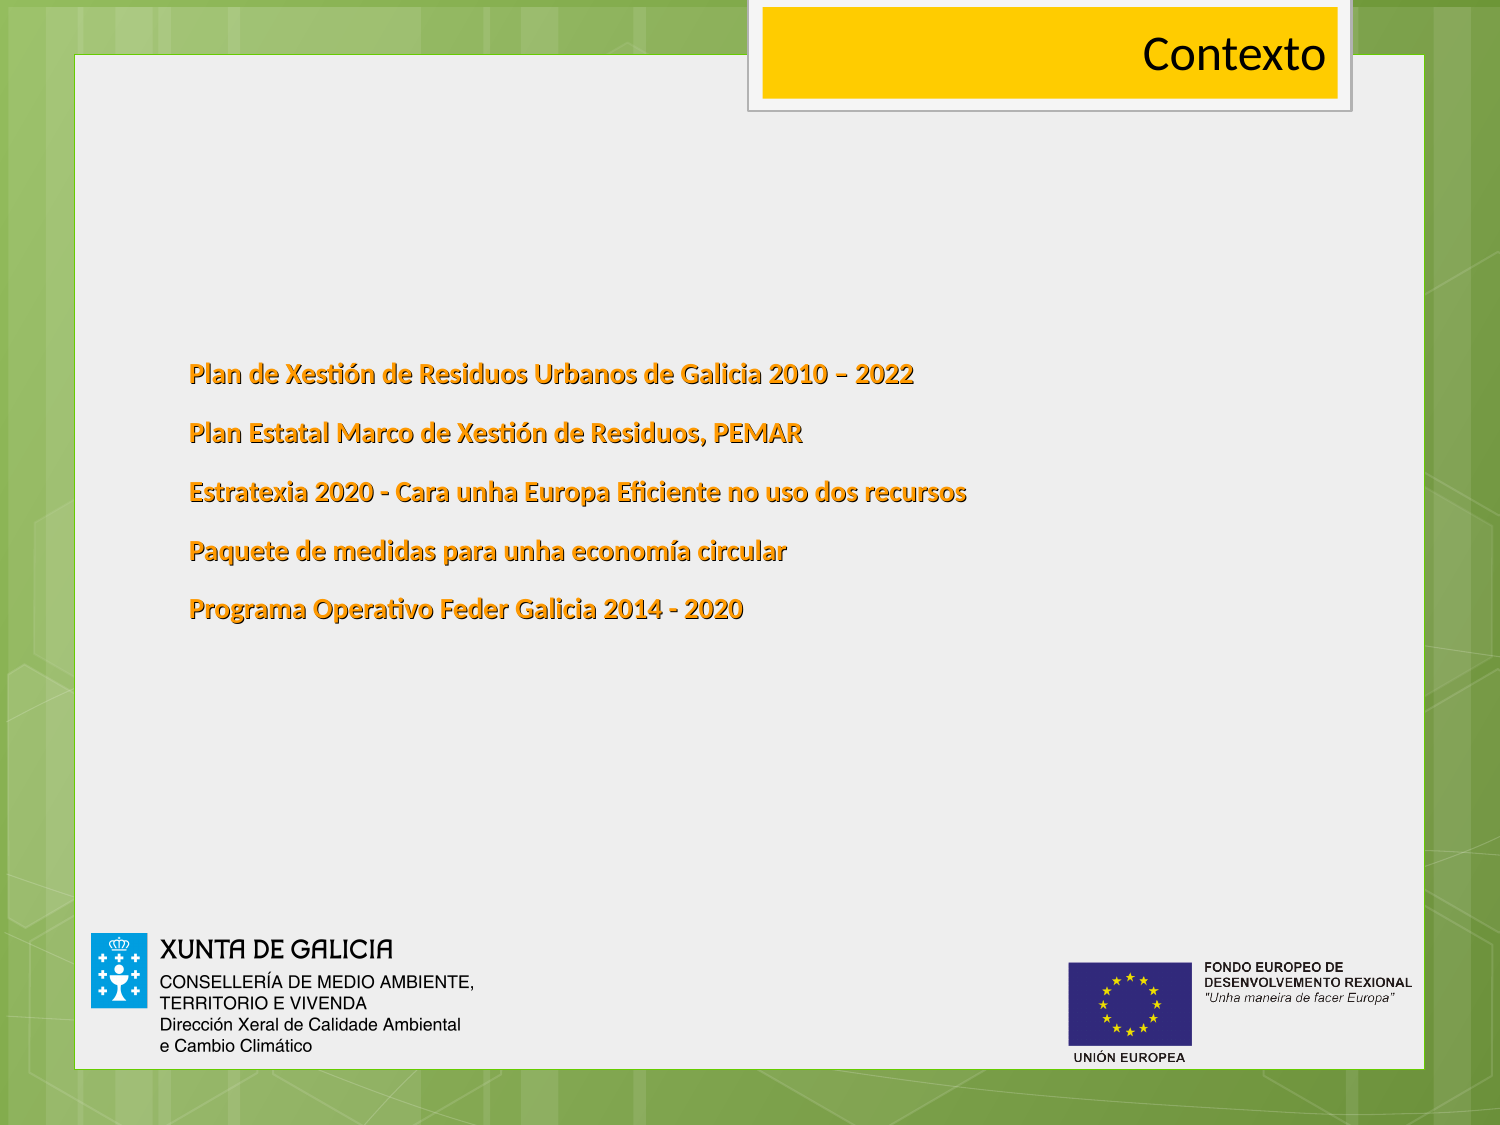

Contexto
# Plan de Xestión de Residuos Urbanos de Galicia 2010 – 2022
Plan Estatal Marco de Xestión de Residuos, PEMAR
Estratexia 2020 - Cara unha Europa Eficiente no uso dos recursos
Paquete de medidas para unha economía circular
Programa Operativo Feder Galicia 2014 - 2020